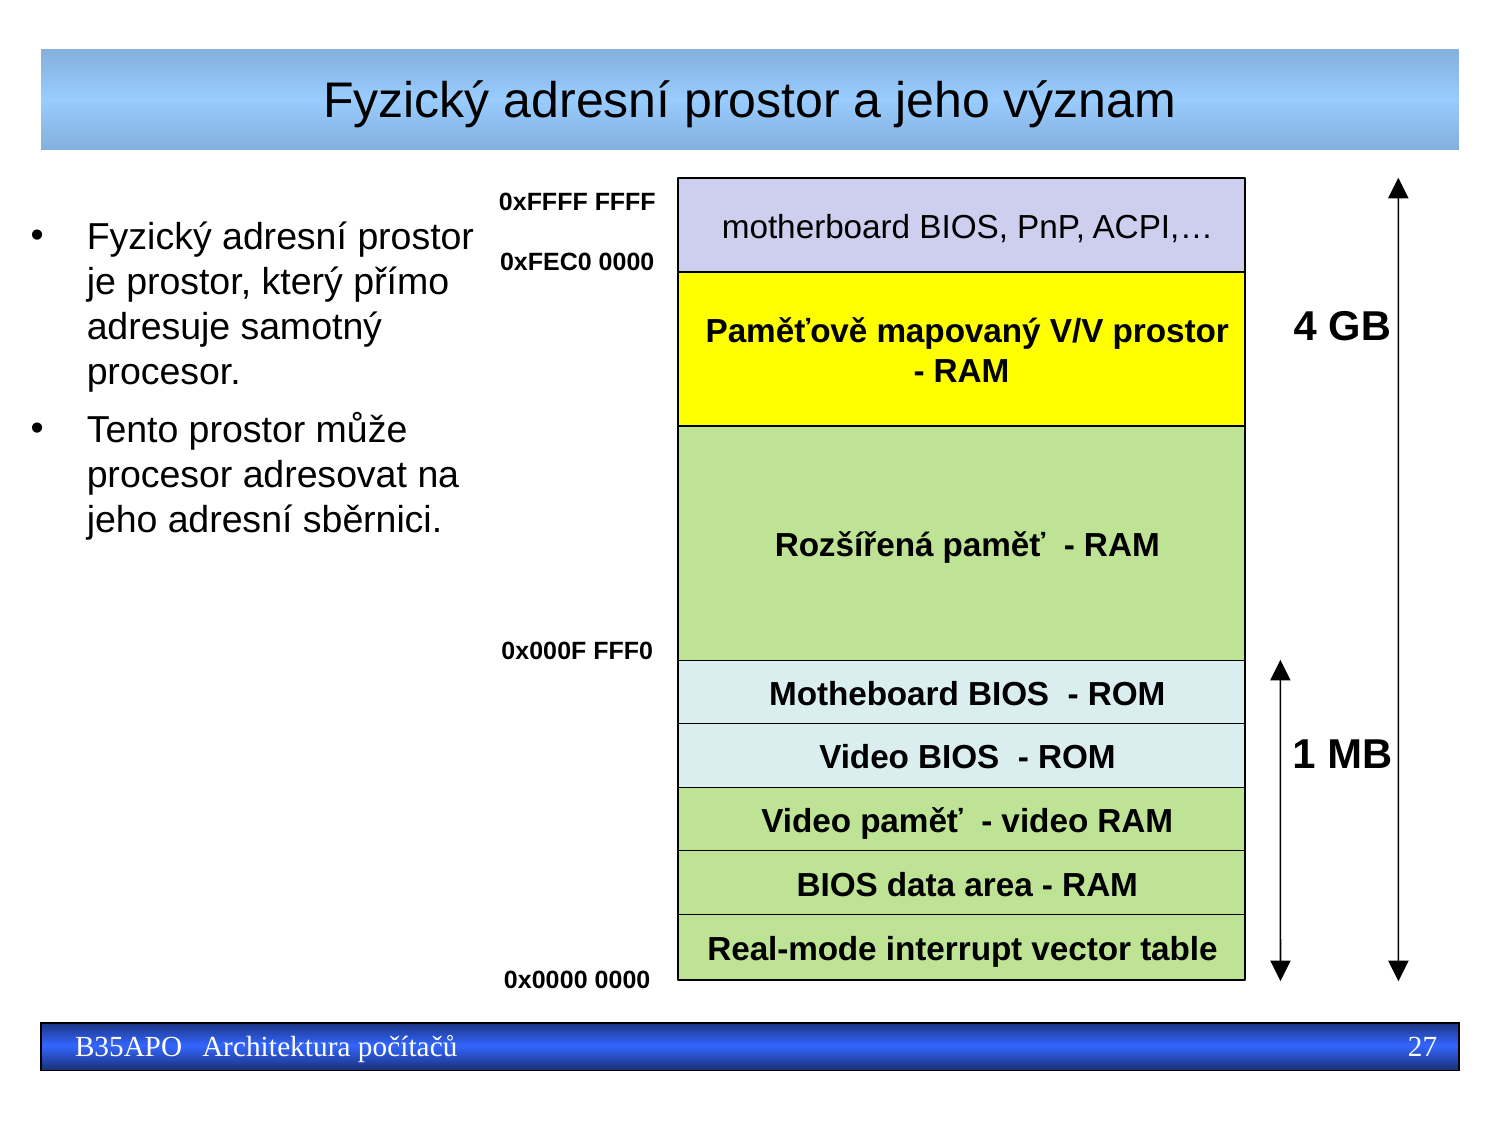

# Fyzický adresní prostor a jeho význam
0xFFFF FFFF
0xFEC0 0000
0x000F FFF0
0x0000 0000
motherboard BIOS, PnP, ACPI,…
Fyzický adresní prostor je prostor, který přímo adresuje samotný procesor.
Tento prostor může procesor adresovat na jeho adresní sběrnici.
Paměťově mapovaný V/V prostor - RAM
4 GB
Rozšířená paměť - RAM
Motheboard BIOS - ROM
1 MB
Video BIOS - ROM
Video paměť - video RAM
BIOS data area - RAM
Real-mode interrupt vector table
B35APO Architektura počítačů
27